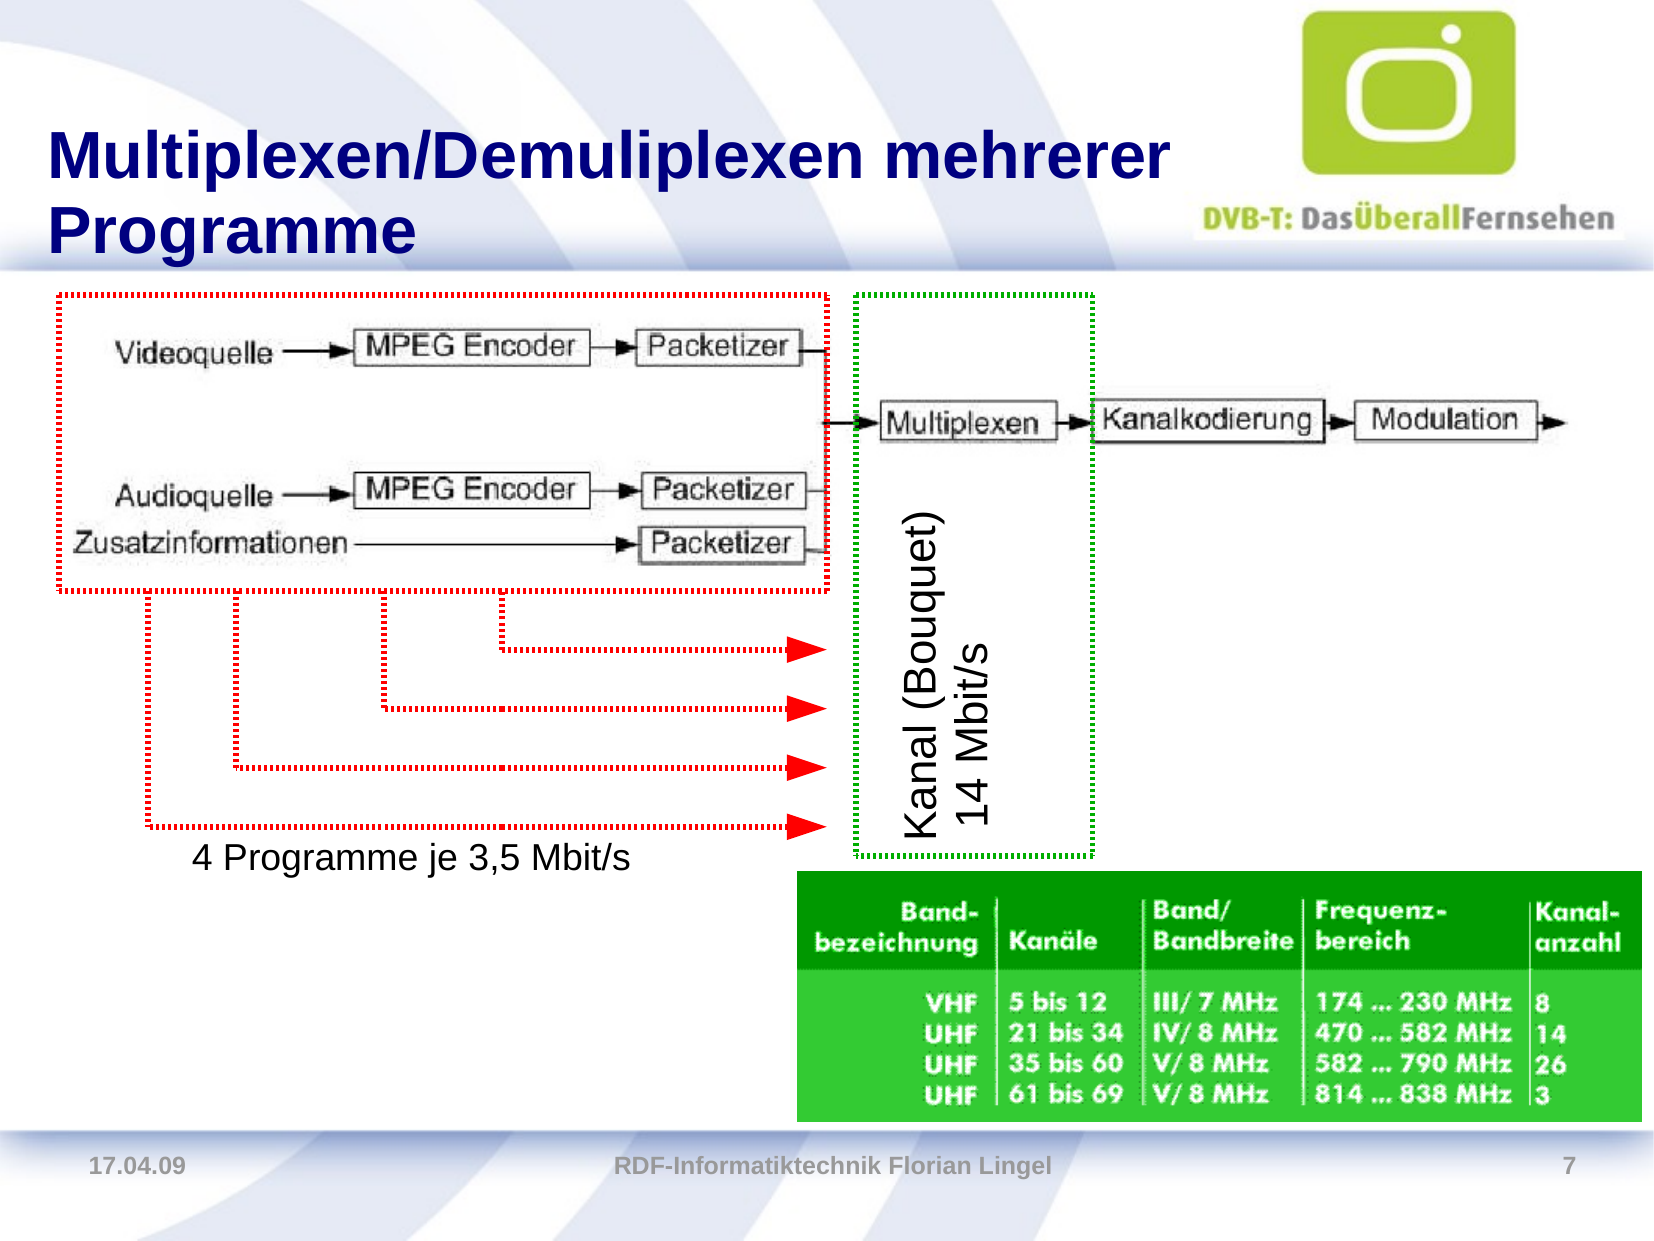

# Multiplexen/Demuliplexen mehrerer Programme
Kanal (Bouquet)
 14 Mbit/s
4 Programme je 3,5 Mbit/s
17.04.09
RDF-Informatiktechnik Florian Lingel
7